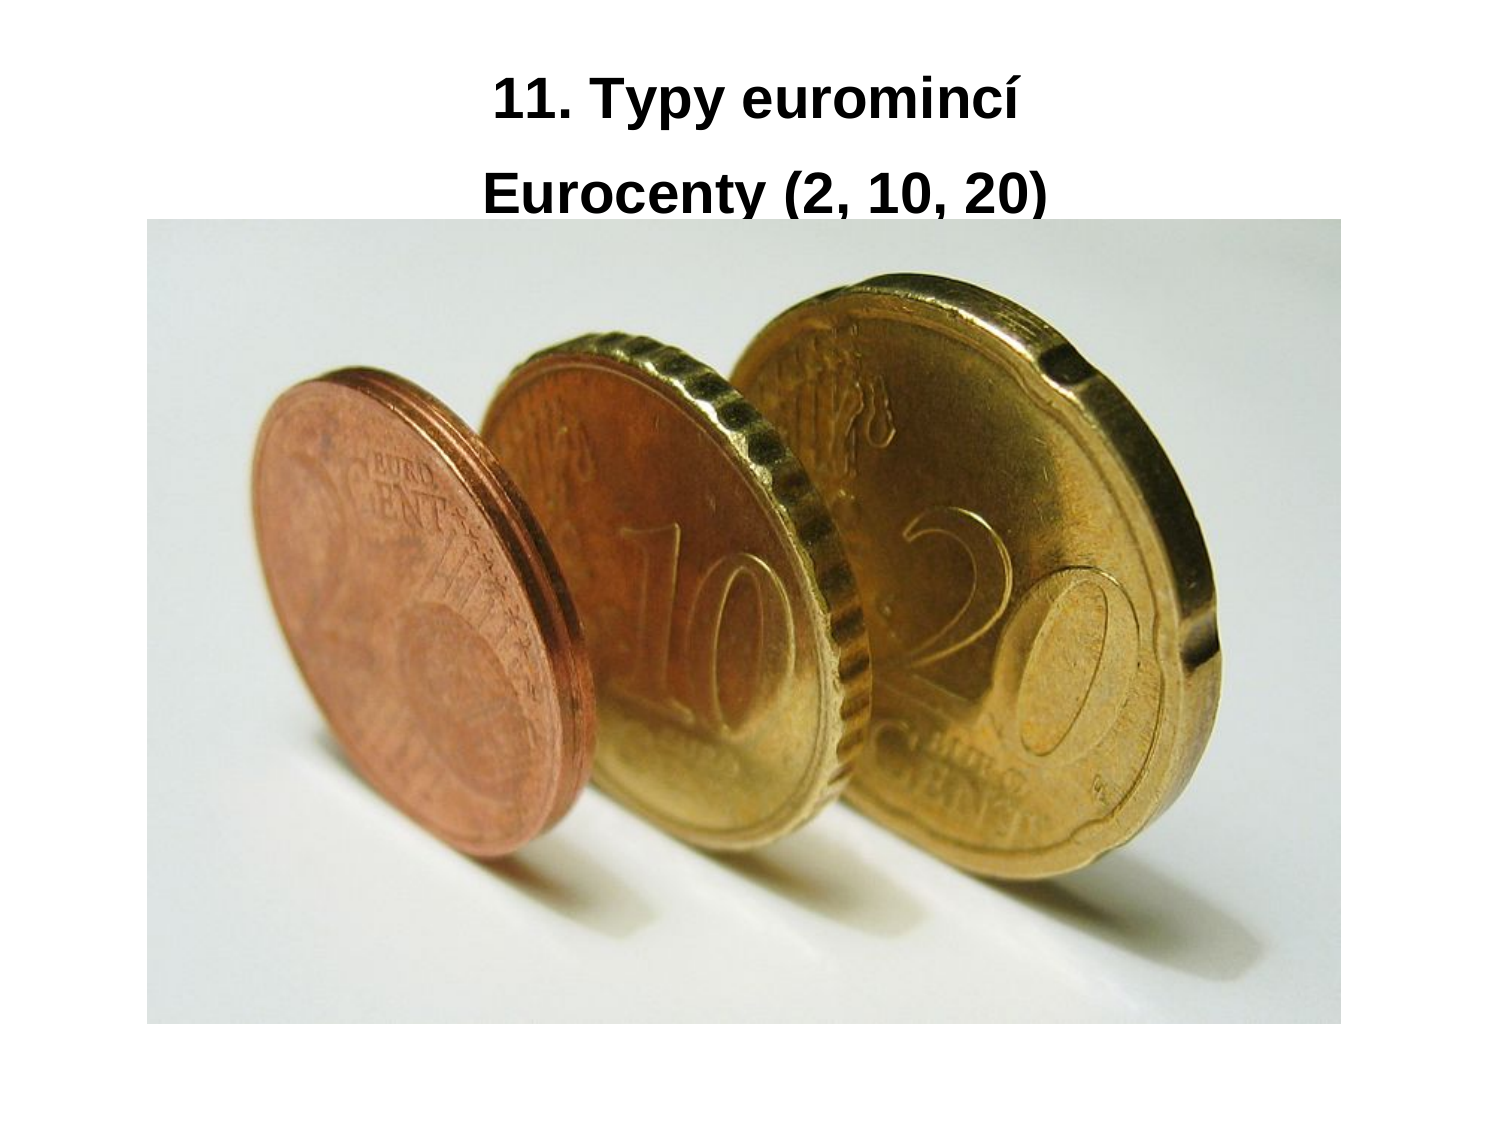

# 11. Typy euromincí Eurocenty (2, 10, 20)